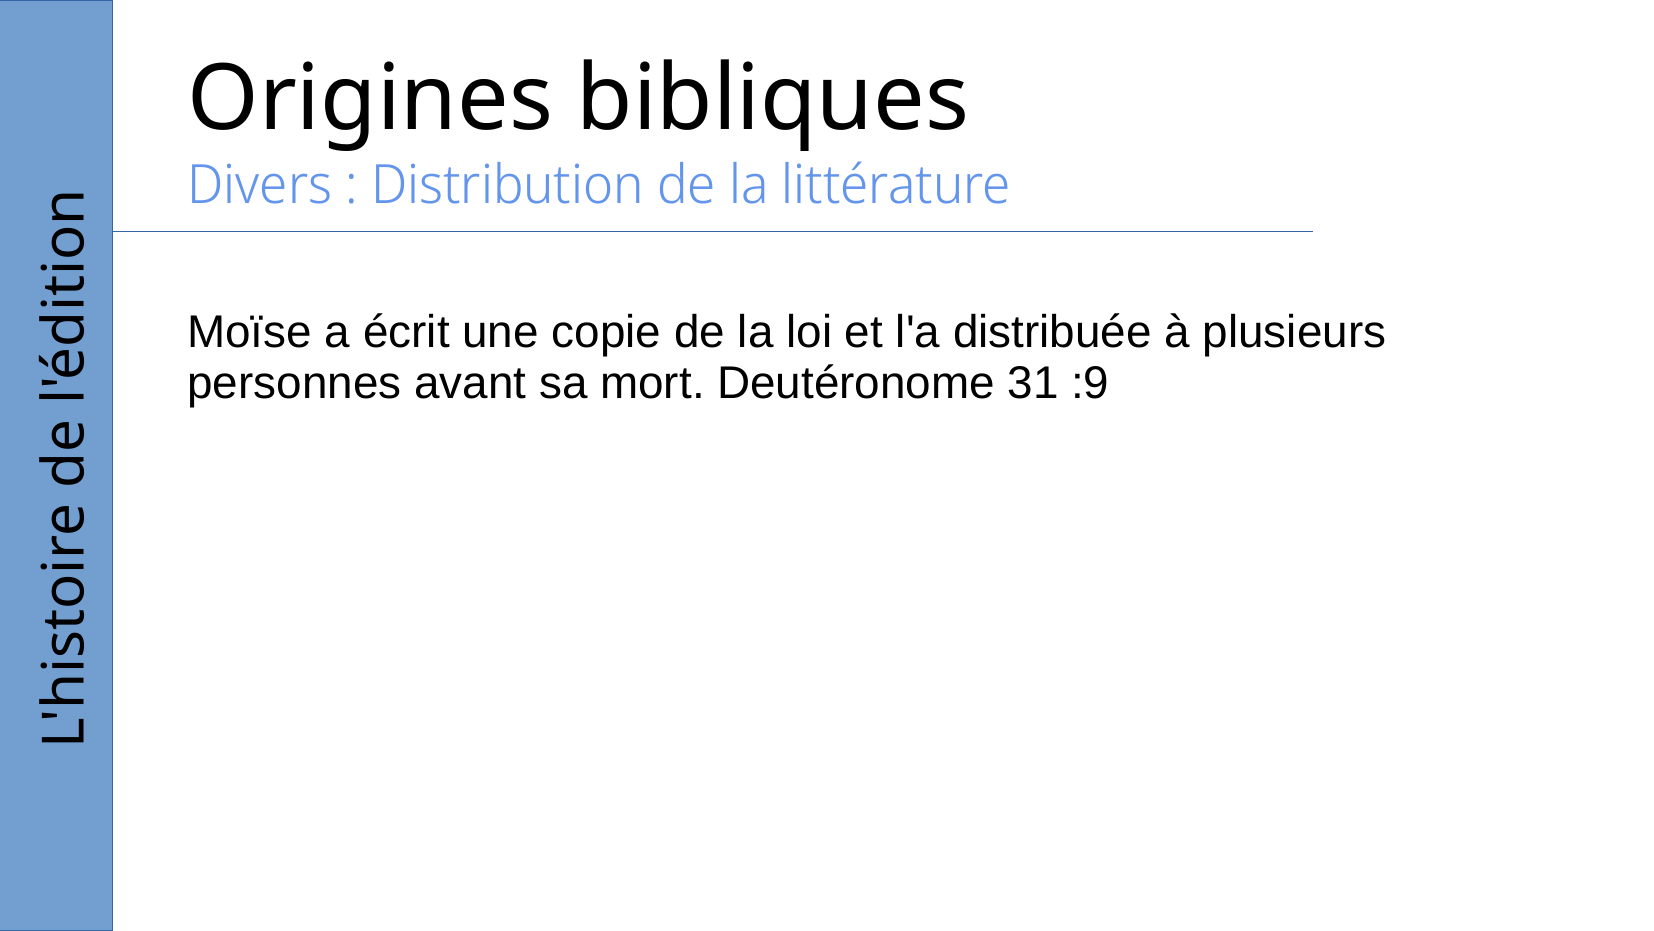

# Origines bibliques
Divers : Distribution de la littérature
Moïse a écrit une copie de la loi et l'a distribuée à plusieurs personnes avant sa mort. Deutéronome 31 :9
L'histoire de l'édition